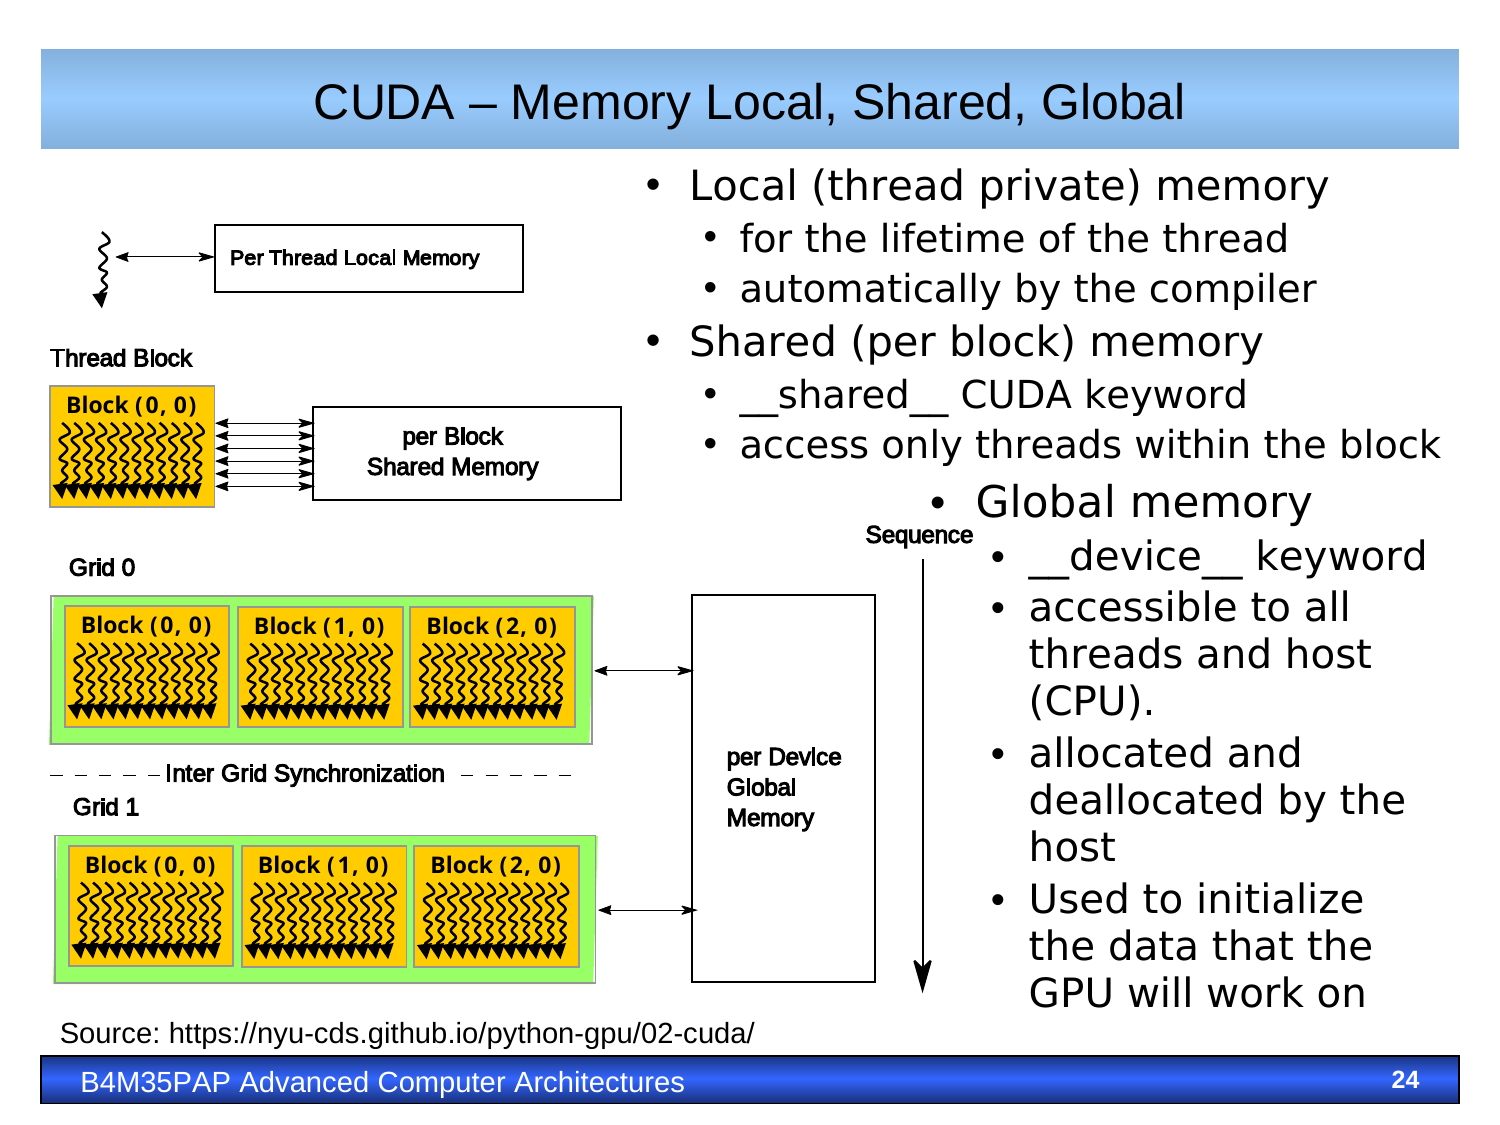

# CUDA – Memory Local, Shared, Global
Local (thread private) memory
for the lifetime of the thread
automatically by the compiler
Shared (per block) memory
__shared__ CUDA keyword
access only threads within the block
Global memory
__device__ keyword
accessible to all threads and host (CPU).
allocated and deallocated by the host
Used to initialize the data that the GPU will work on
Source: https://nyu-cds.github.io/python-gpu/02-cuda/